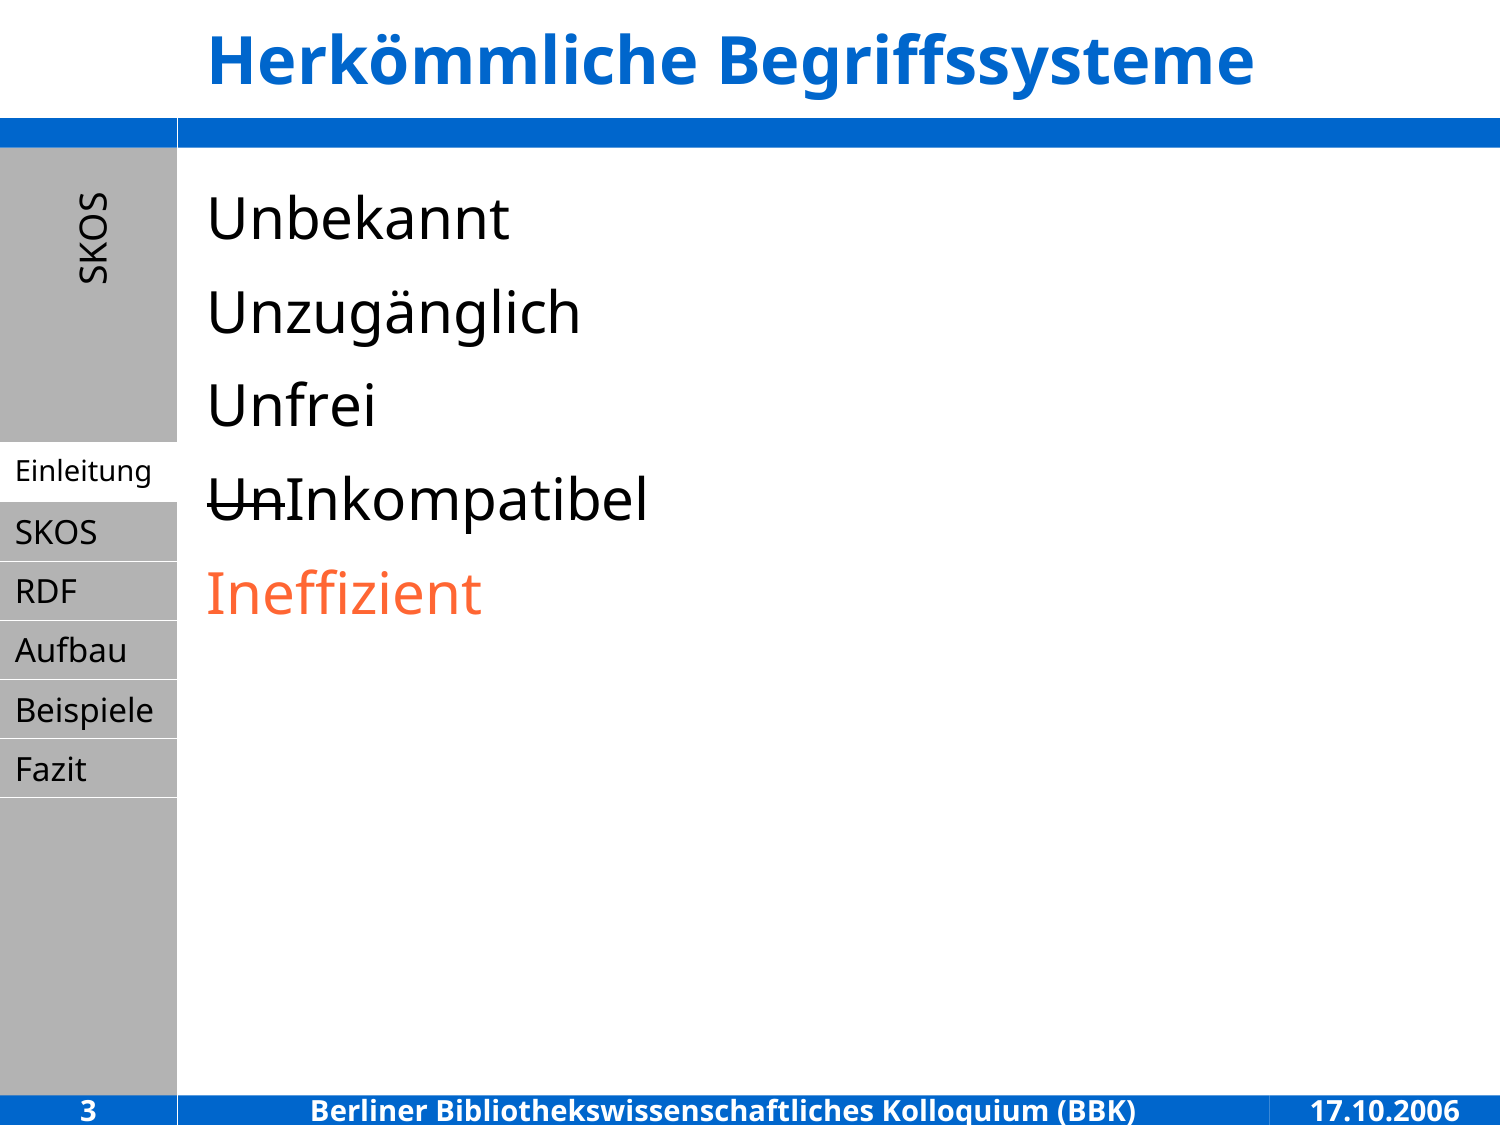

# Herkömmliche Begriffssysteme
Unbekannt
Unzugänglich
Unfrei
UnInkompatibel
Ineffizient
Einleitung